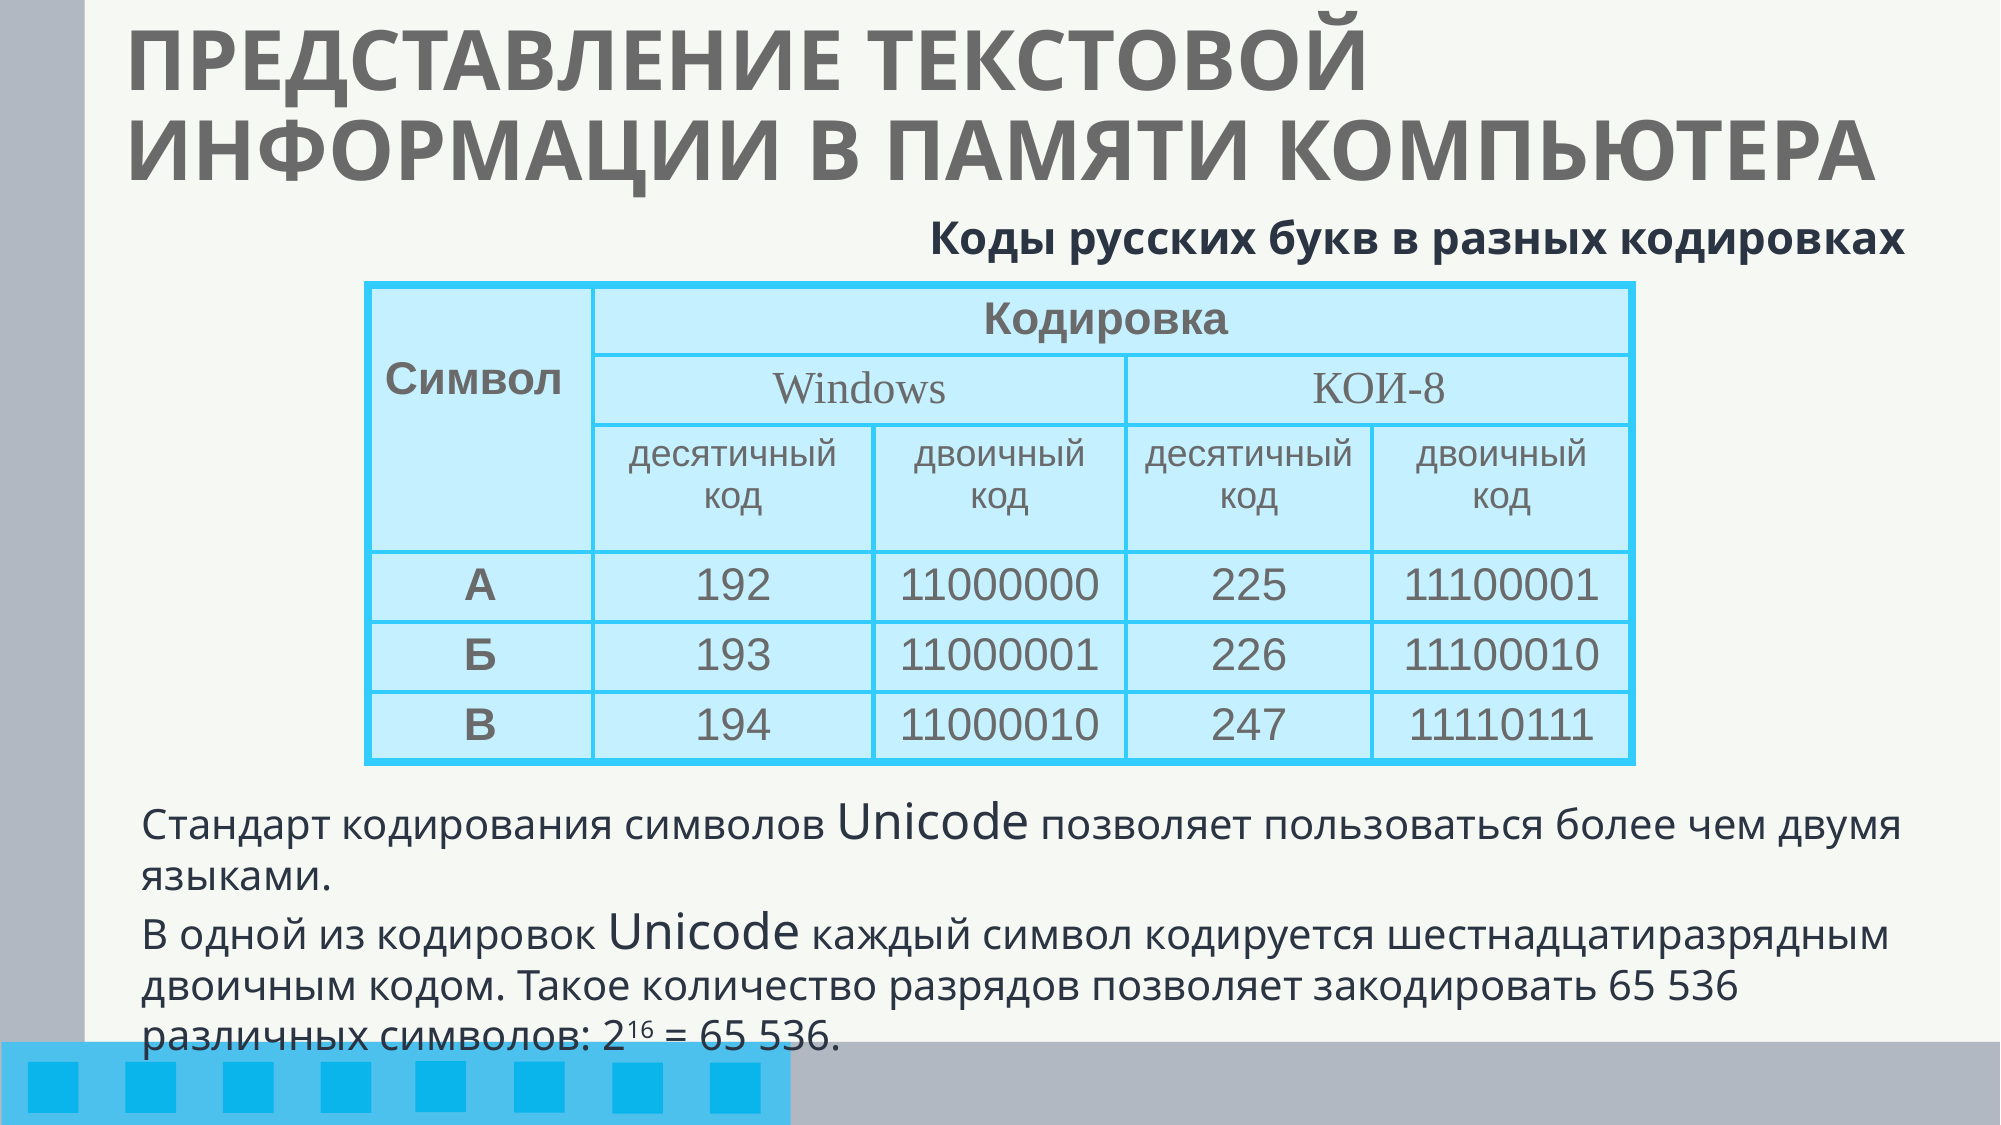

# ПРЕДСТАВЛЕНИЕ ТЕКСТОВОЙ ИНФОРМАЦИИ В ПАМЯТИ КОМПЬЮТЕРА
Коды русских букв в разных кодировках
| Символ | Кодировка | | | |
| --- | --- | --- | --- | --- |
| | Windows | | КОИ-8 | |
| | десятичный код | двоичный код | десятичный код | двоичный код |
| А | 192 | 11000000 | 225 | 11100001 |
| Б | 193 | 11000001 | 226 | 11100010 |
| В | 194 | 11000010 | 247 | 11110111 |
Стандарт кодирования символов Unicode позволяет пользоваться более чем двумя языками.
В одной из кодировок Unicode каждый символ кодируется шестнадцатиразрядным двоичным кодом. Такое количество разрядов позволяет закодировать 65 536 различных символов: 216 = 65 536.